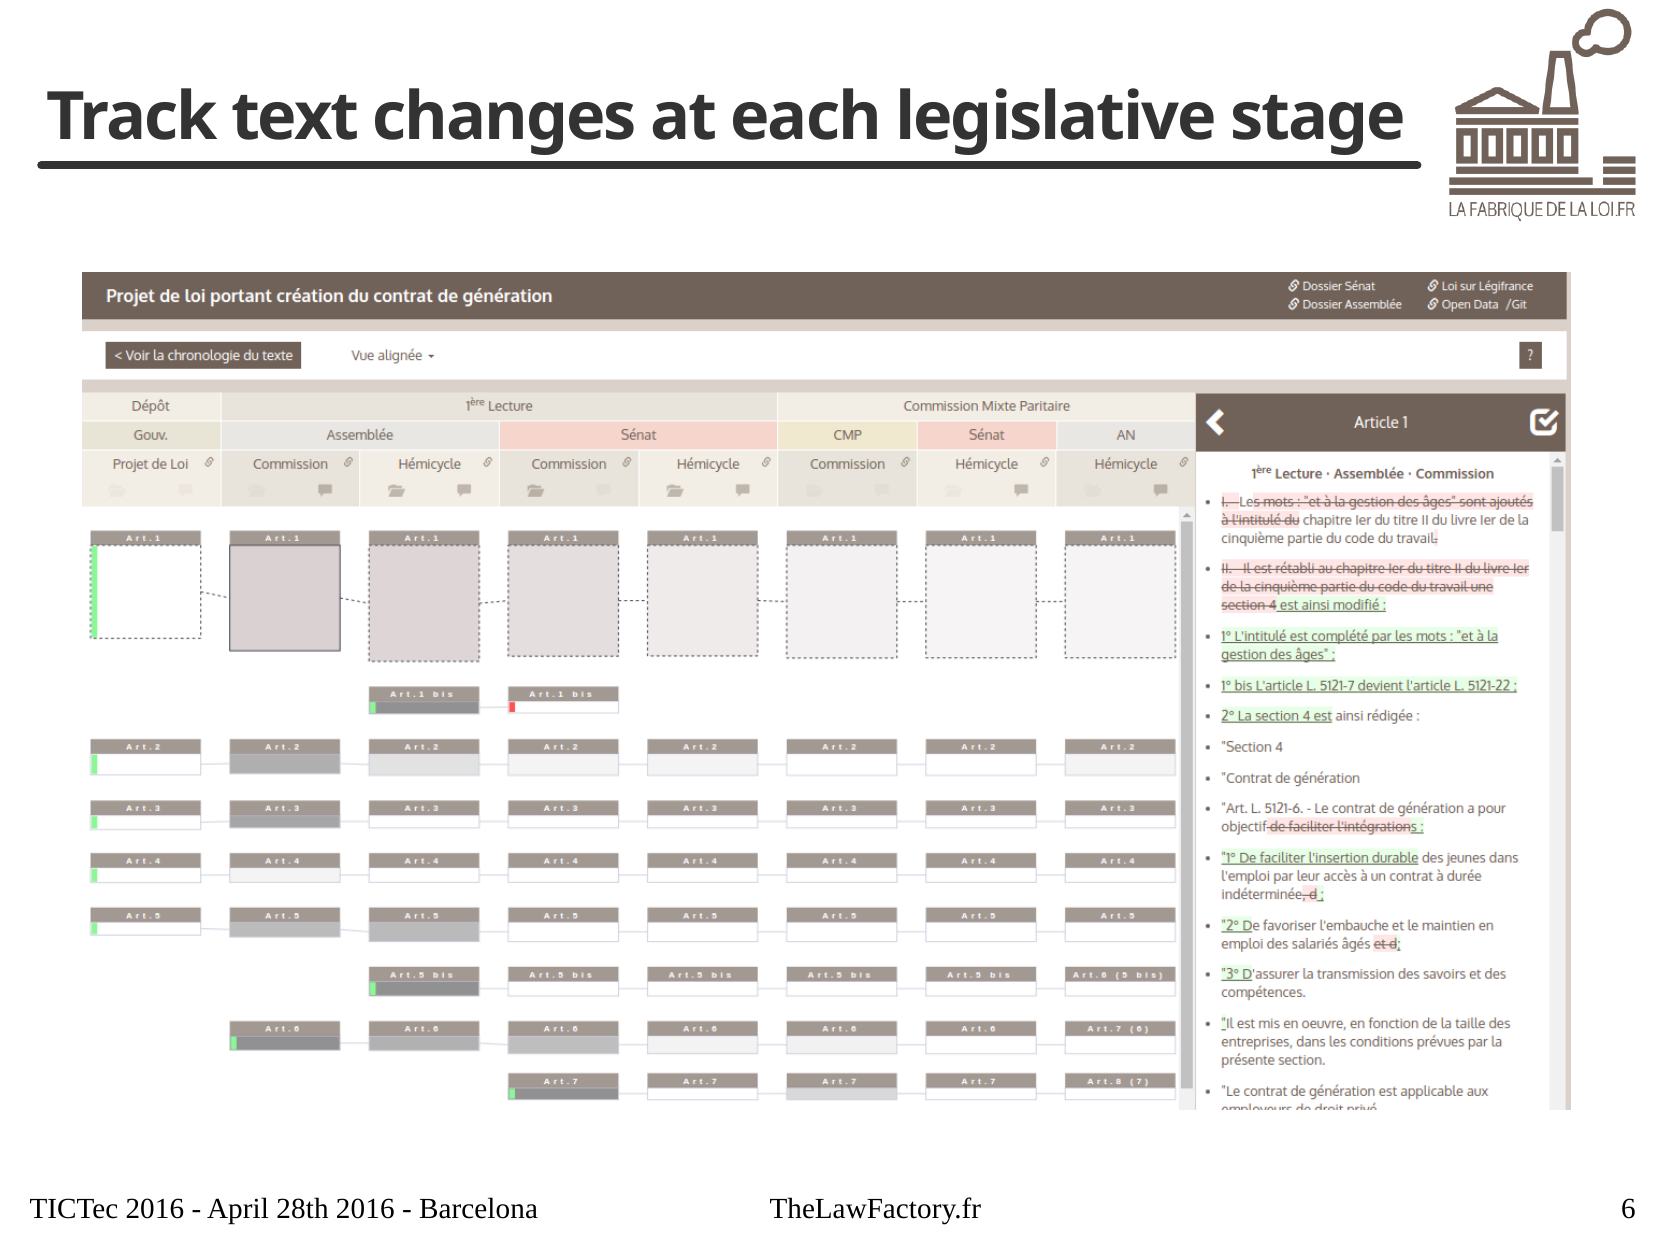

# Track text changes at each legislative stage
TICTec 2016 - April 28th 2016 - Barcelona
TheLawFactory.fr
6